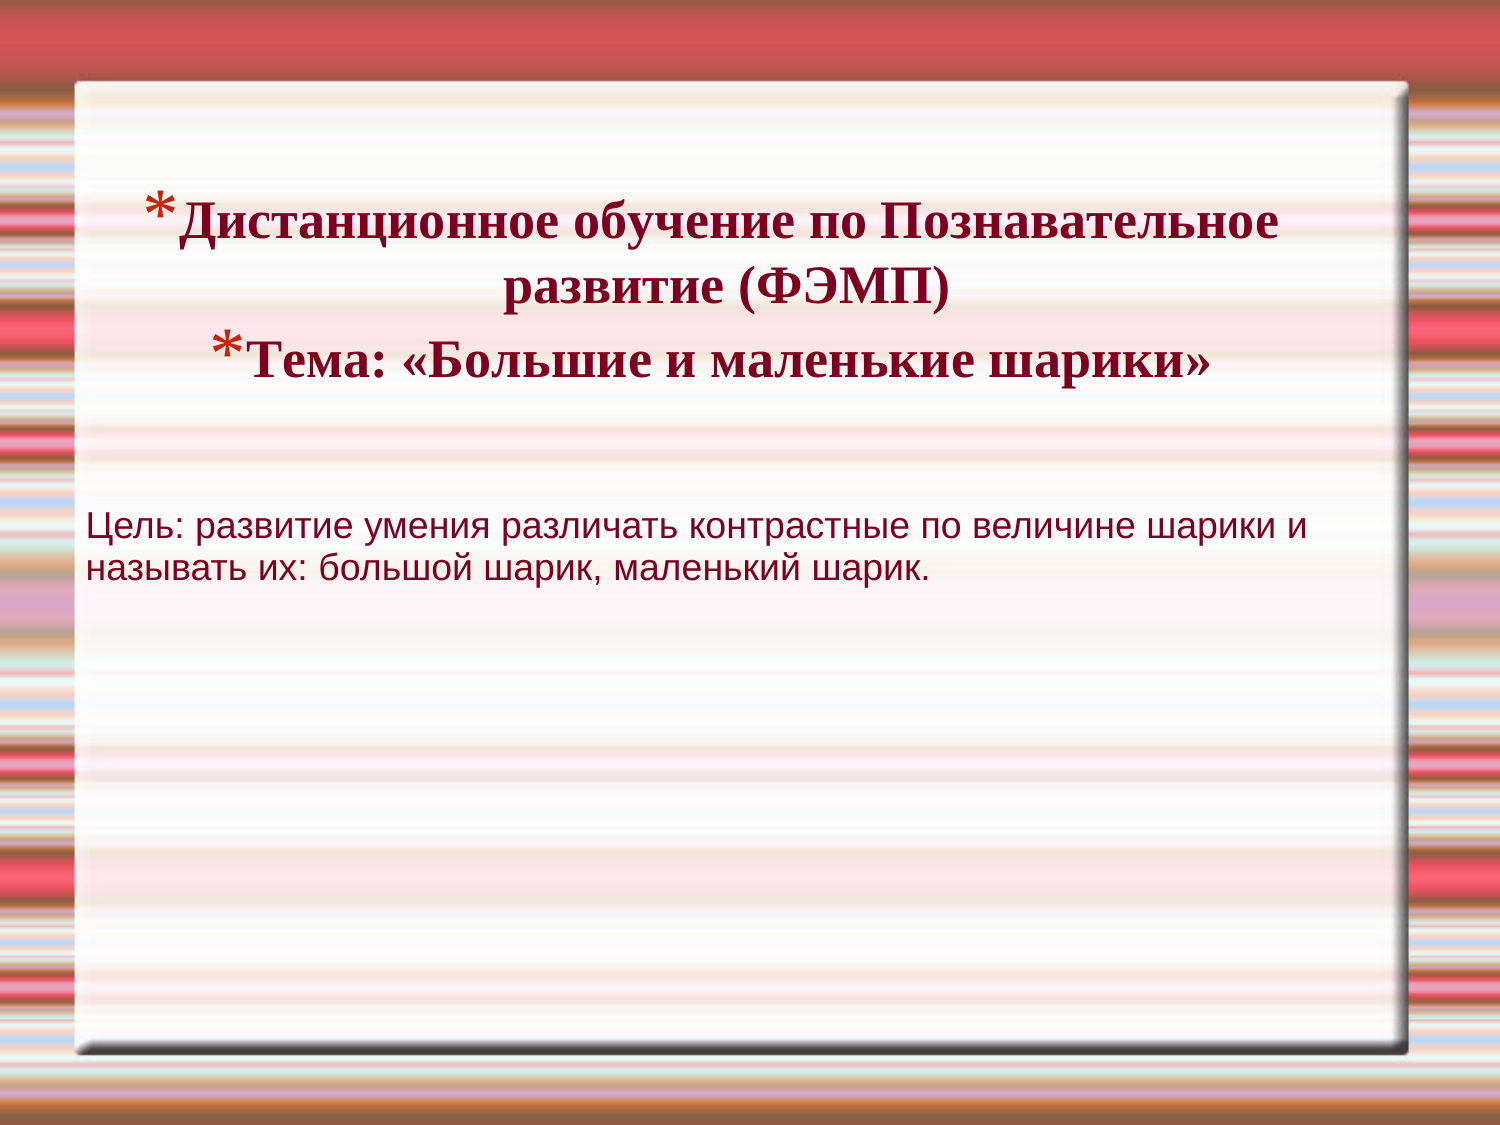

Дистанционное обучение по Познавательное развитие (ФЭМП)
Тема: «Большие и маленькие шарики»
Цель: развитие умения различать контрастные по величине шарики и называть их: большой шарик, маленький шарик.
#